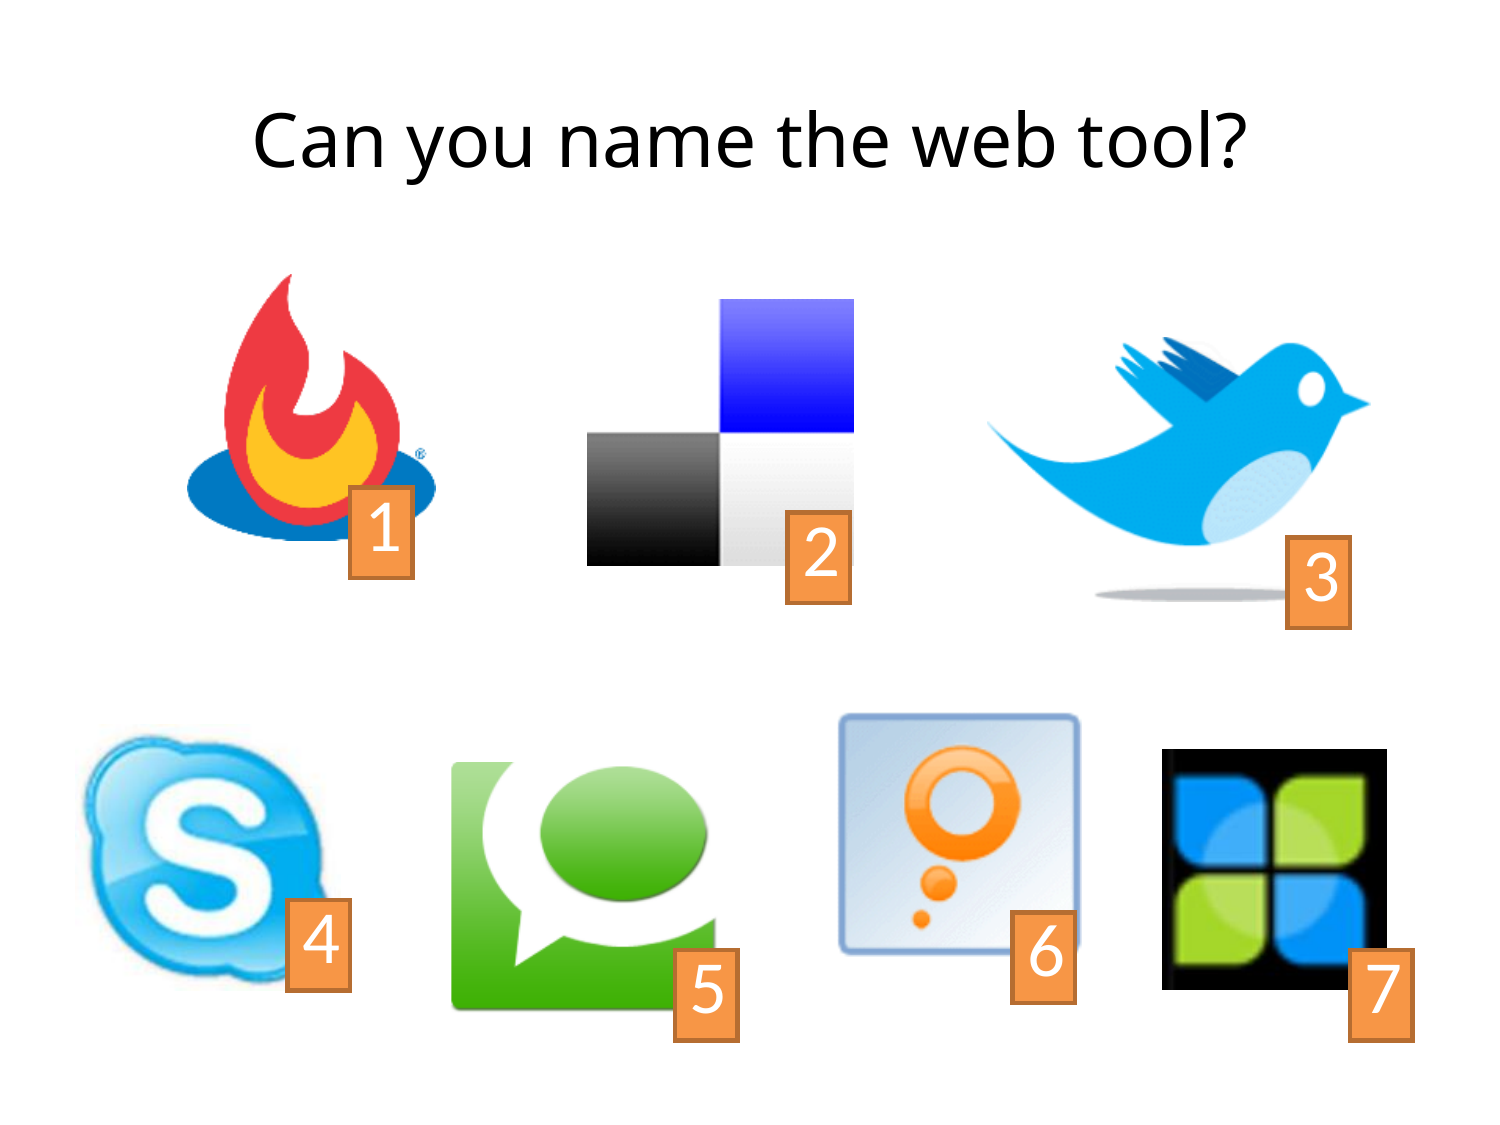

Can you name the web tool?
1
2
3
4
6
5
7